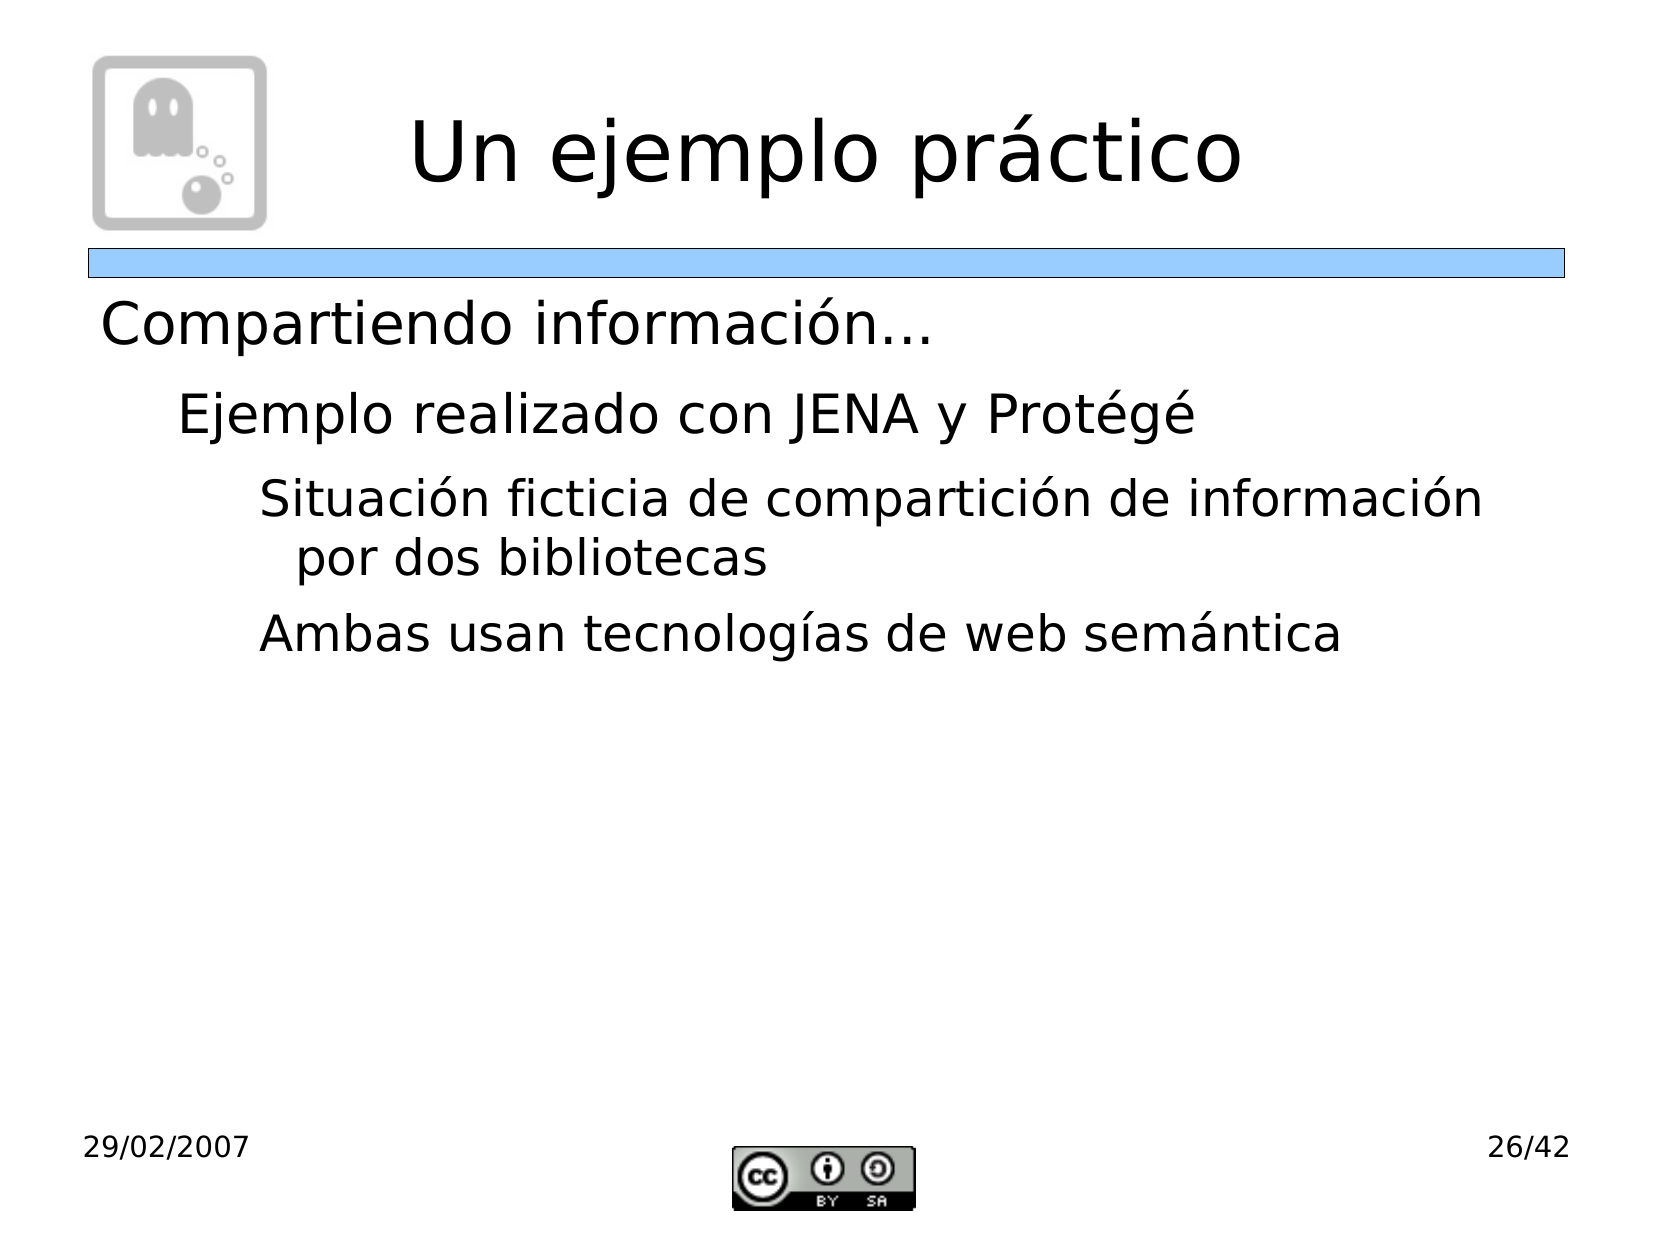

# Un ejemplo práctico
Compartiendo información...
Ejemplo realizado con JENA y Protégé
Situación ficticia de compartición de información por dos bibliotecas
Ambas usan tecnologías de web semántica